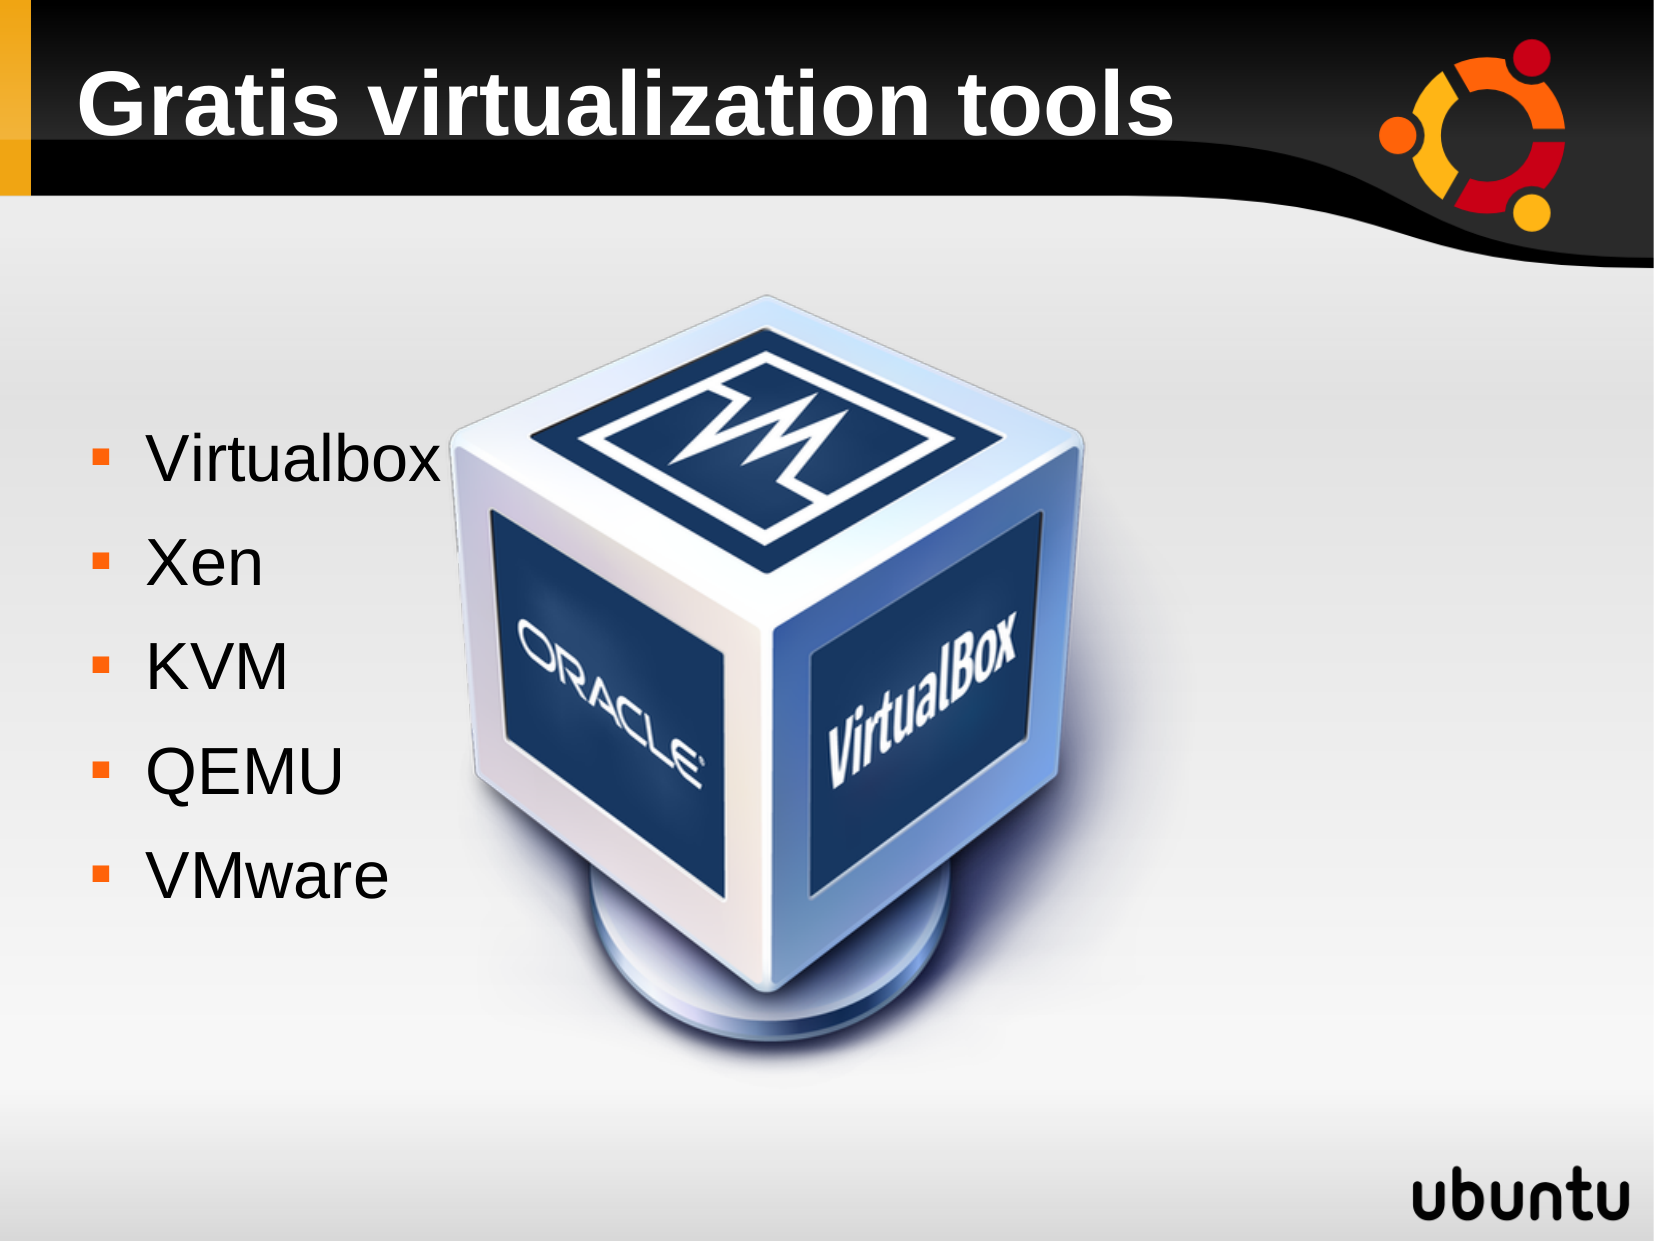

# Gratis virtualization tools
Virtualbox
Xen
KVM
QEMU
VMware